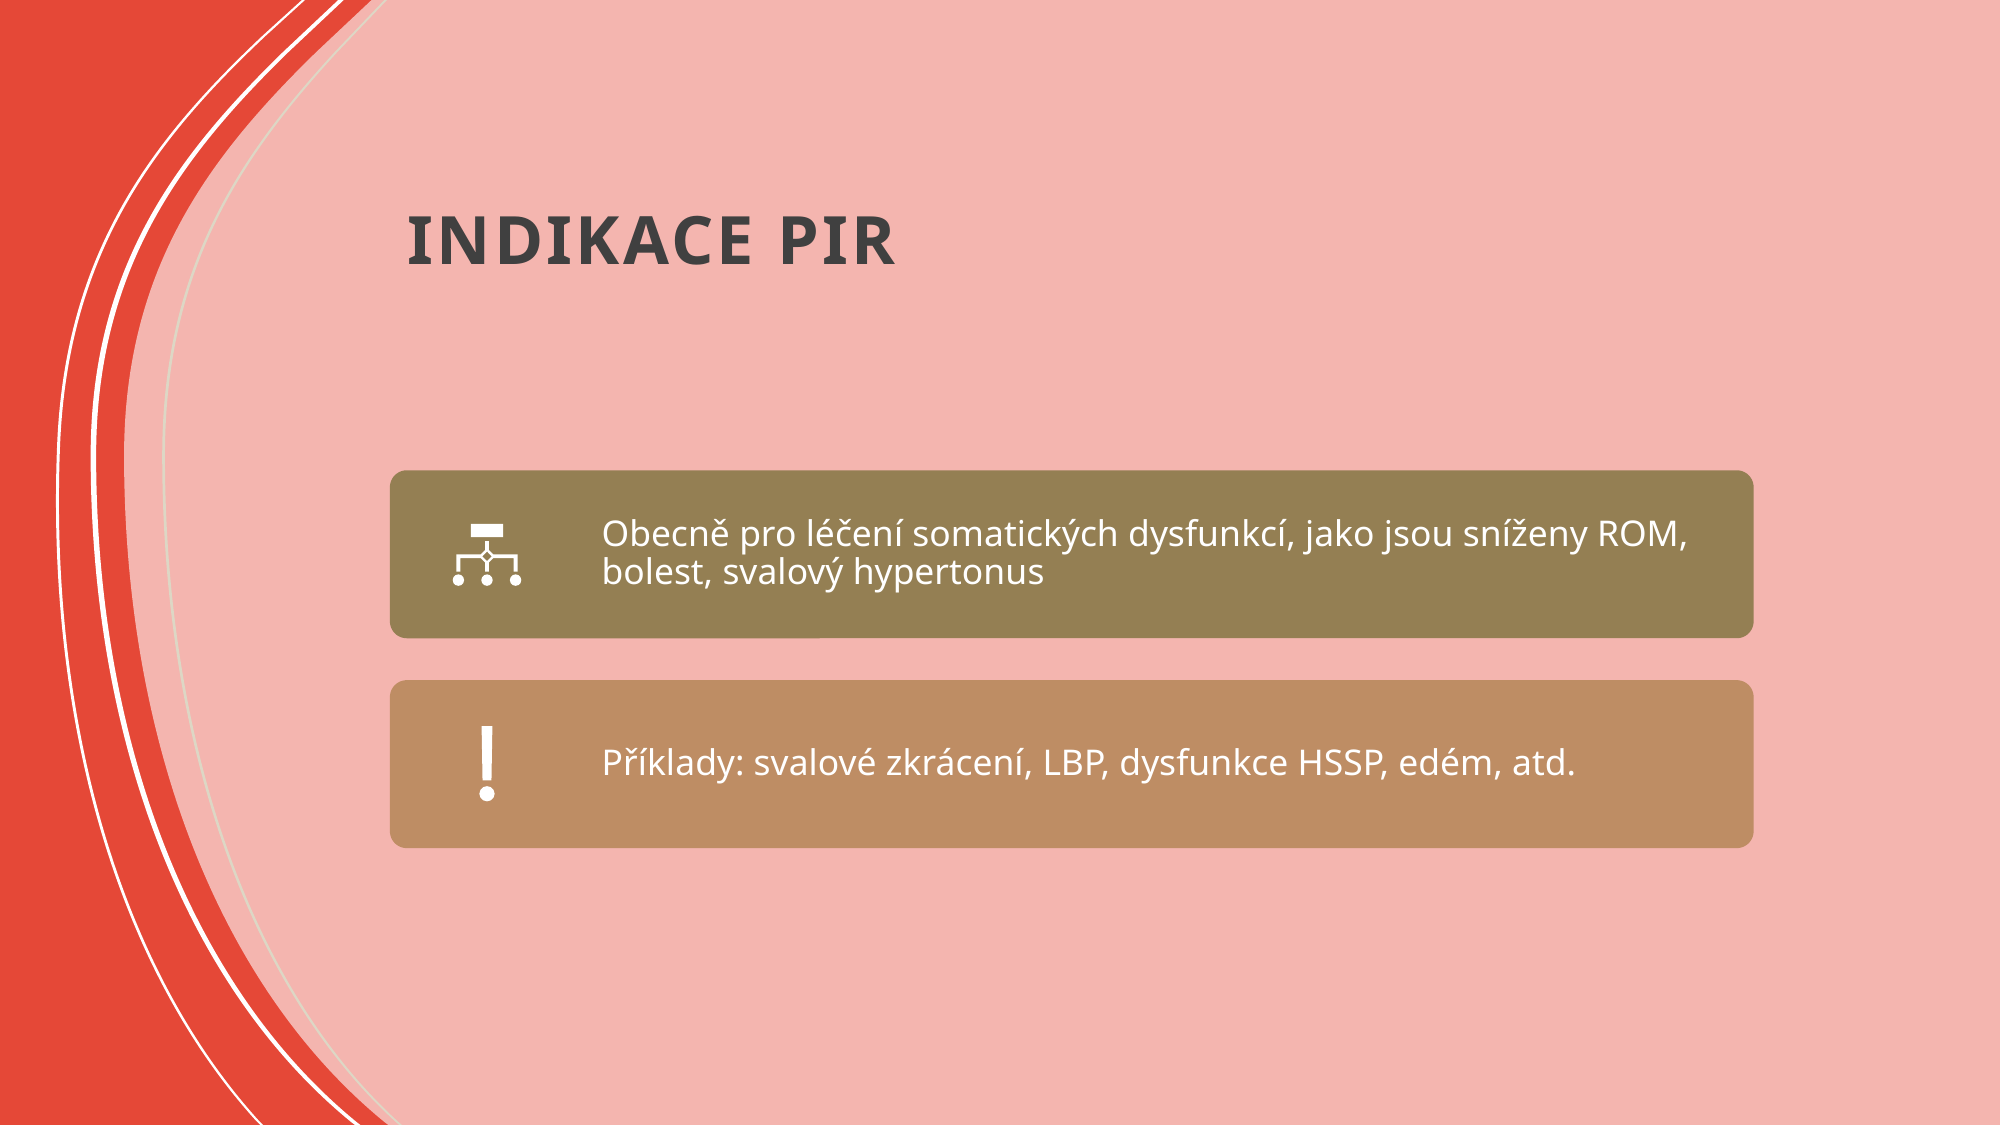

# INDIKACE PIR
Obecně pro léčení somatických dysfunkcí, jako jsou sníženy ROM, bolest, svalový hypertonus
Příklady: svalové zkrácení, LBP, dysfunkce HSSP, edém, atd.